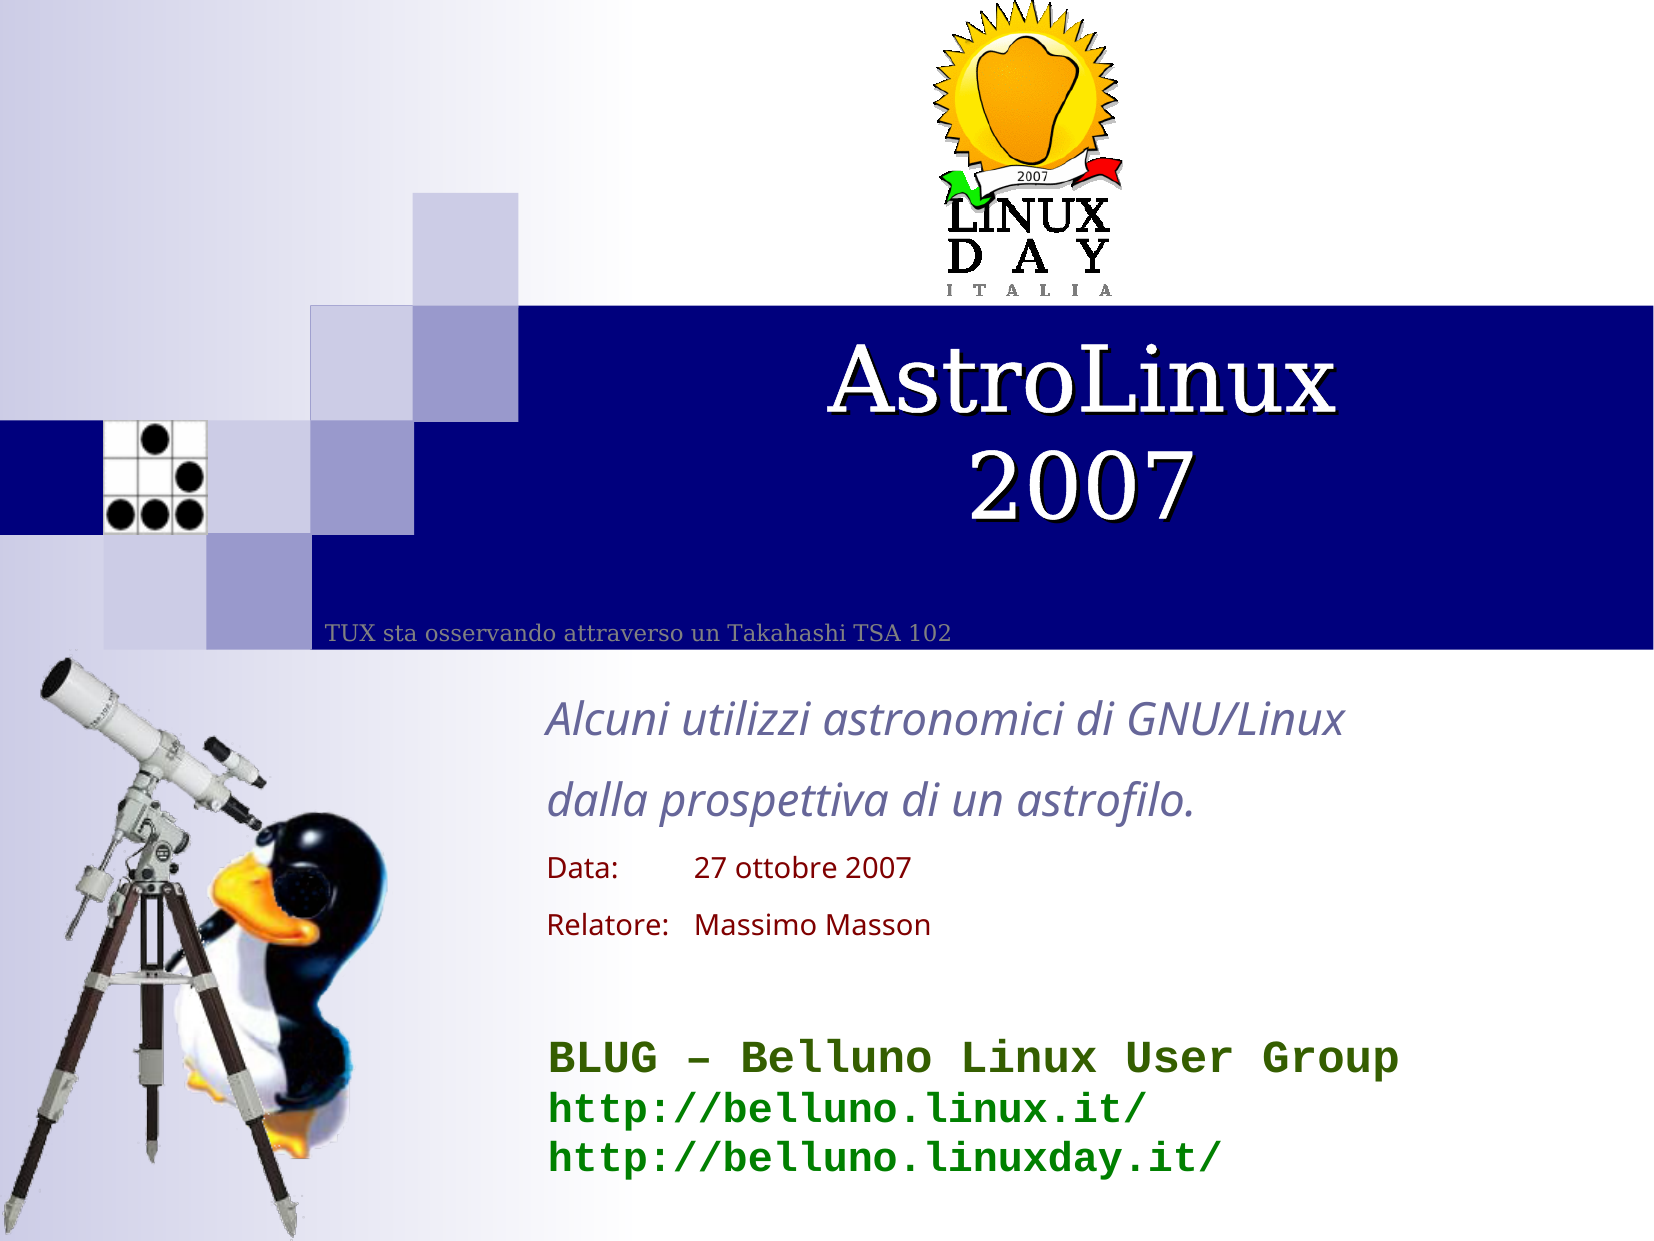

AstroLinux
2007
TUX sta osservando attraverso un Takahashi TSA 102
Alcuni utilizzi astronomici di GNU/Linux
dalla prospettiva di un astrofilo.
Data: 	27 ottobre 2007
Relatore:	Massimo Masson
BLUG – Belluno Linux User Group
http://belluno.linux.it/
http://belluno.linuxday.it/